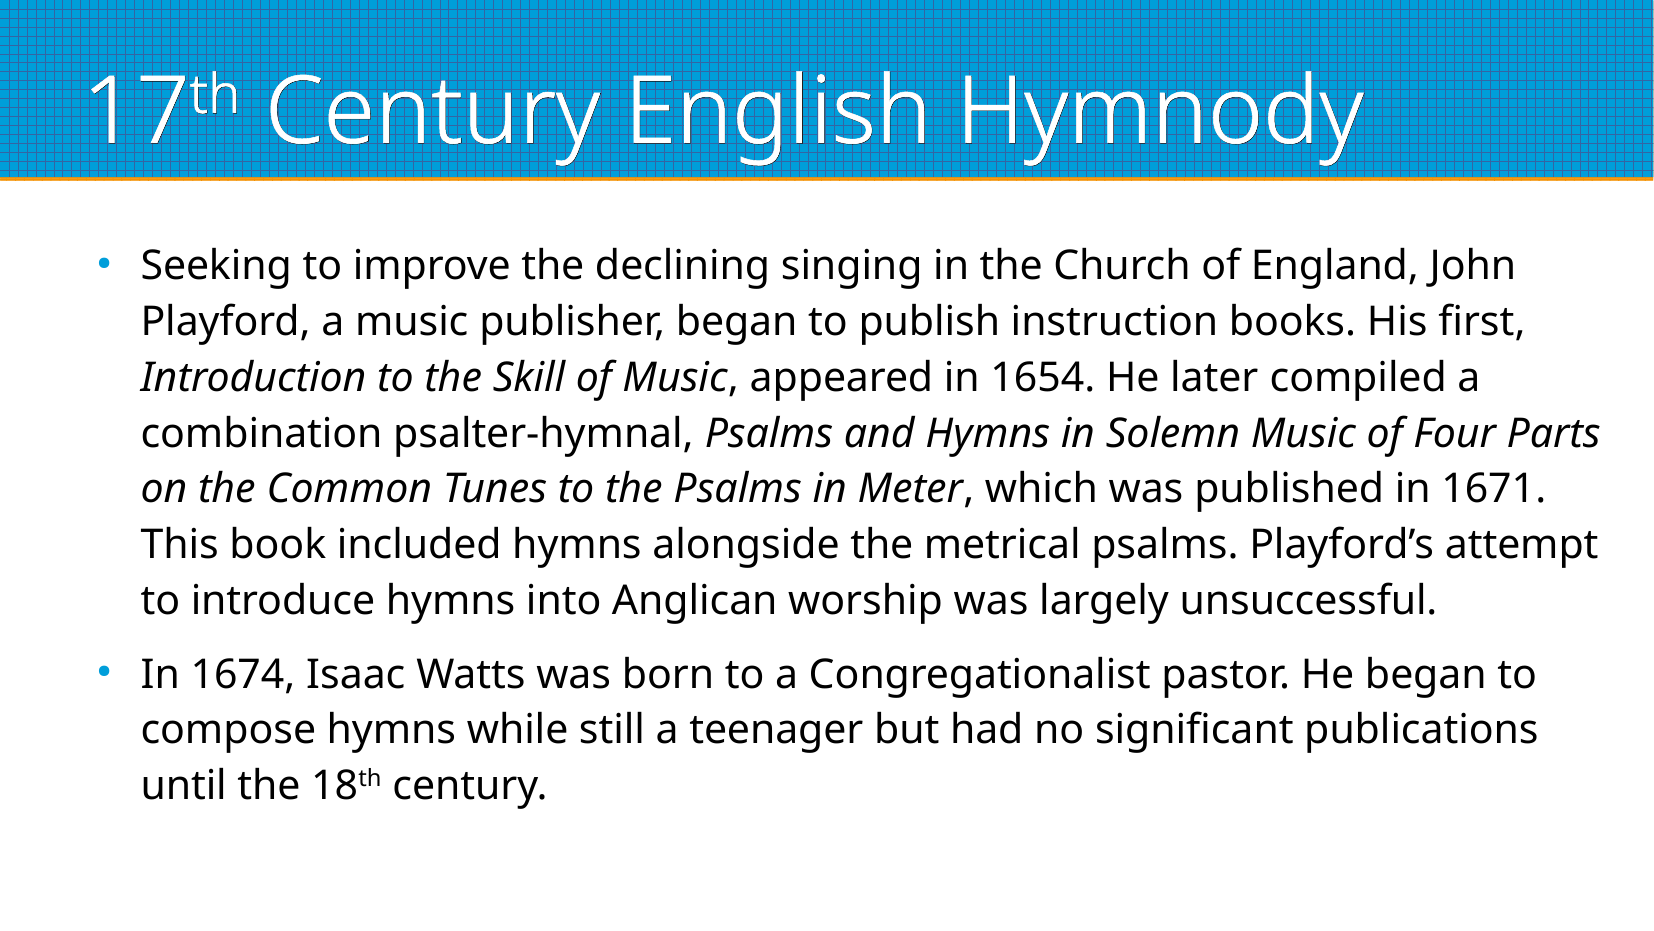

# 17th Century English Hymnody
Seeking to improve the declining singing in the Church of England, John Playford, a music publisher, began to publish instruction books. His first, Introduction to the Skill of Music, appeared in 1654. He later compiled a combination psalter-hymnal, Psalms and Hymns in Solemn Music of Four Parts on the Common Tunes to the Psalms in Meter, which was published in 1671. This book included hymns alongside the metrical psalms. Playford’s attempt to introduce hymns into Anglican worship was largely unsuccessful.
In 1674, Isaac Watts was born to a Congregationalist pastor. He began to compose hymns while still a teenager but had no significant publications until the 18th century.